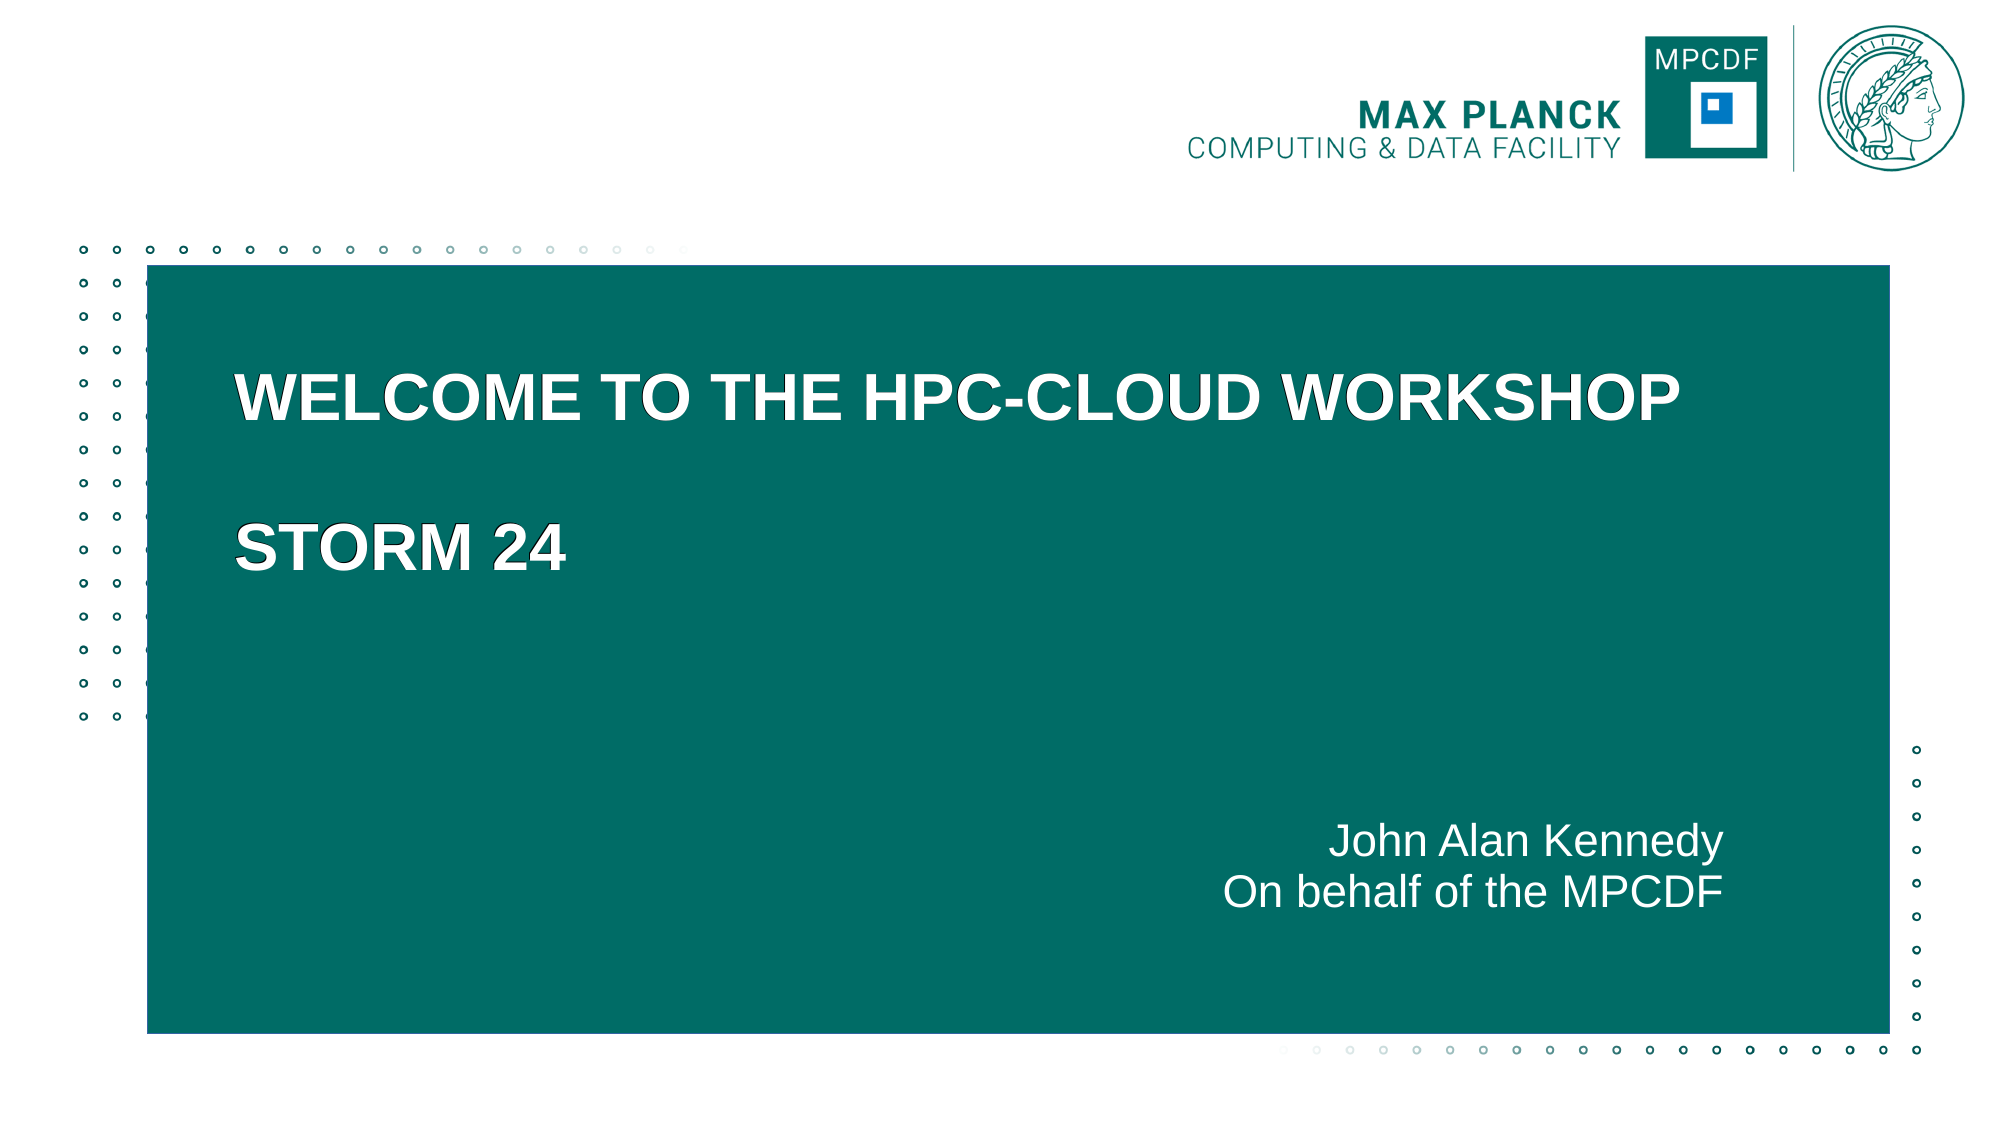

# Welcome to the hpc-cloud workshop Storm 24
								John Alan Kennedy
On behalf of the MPCDF